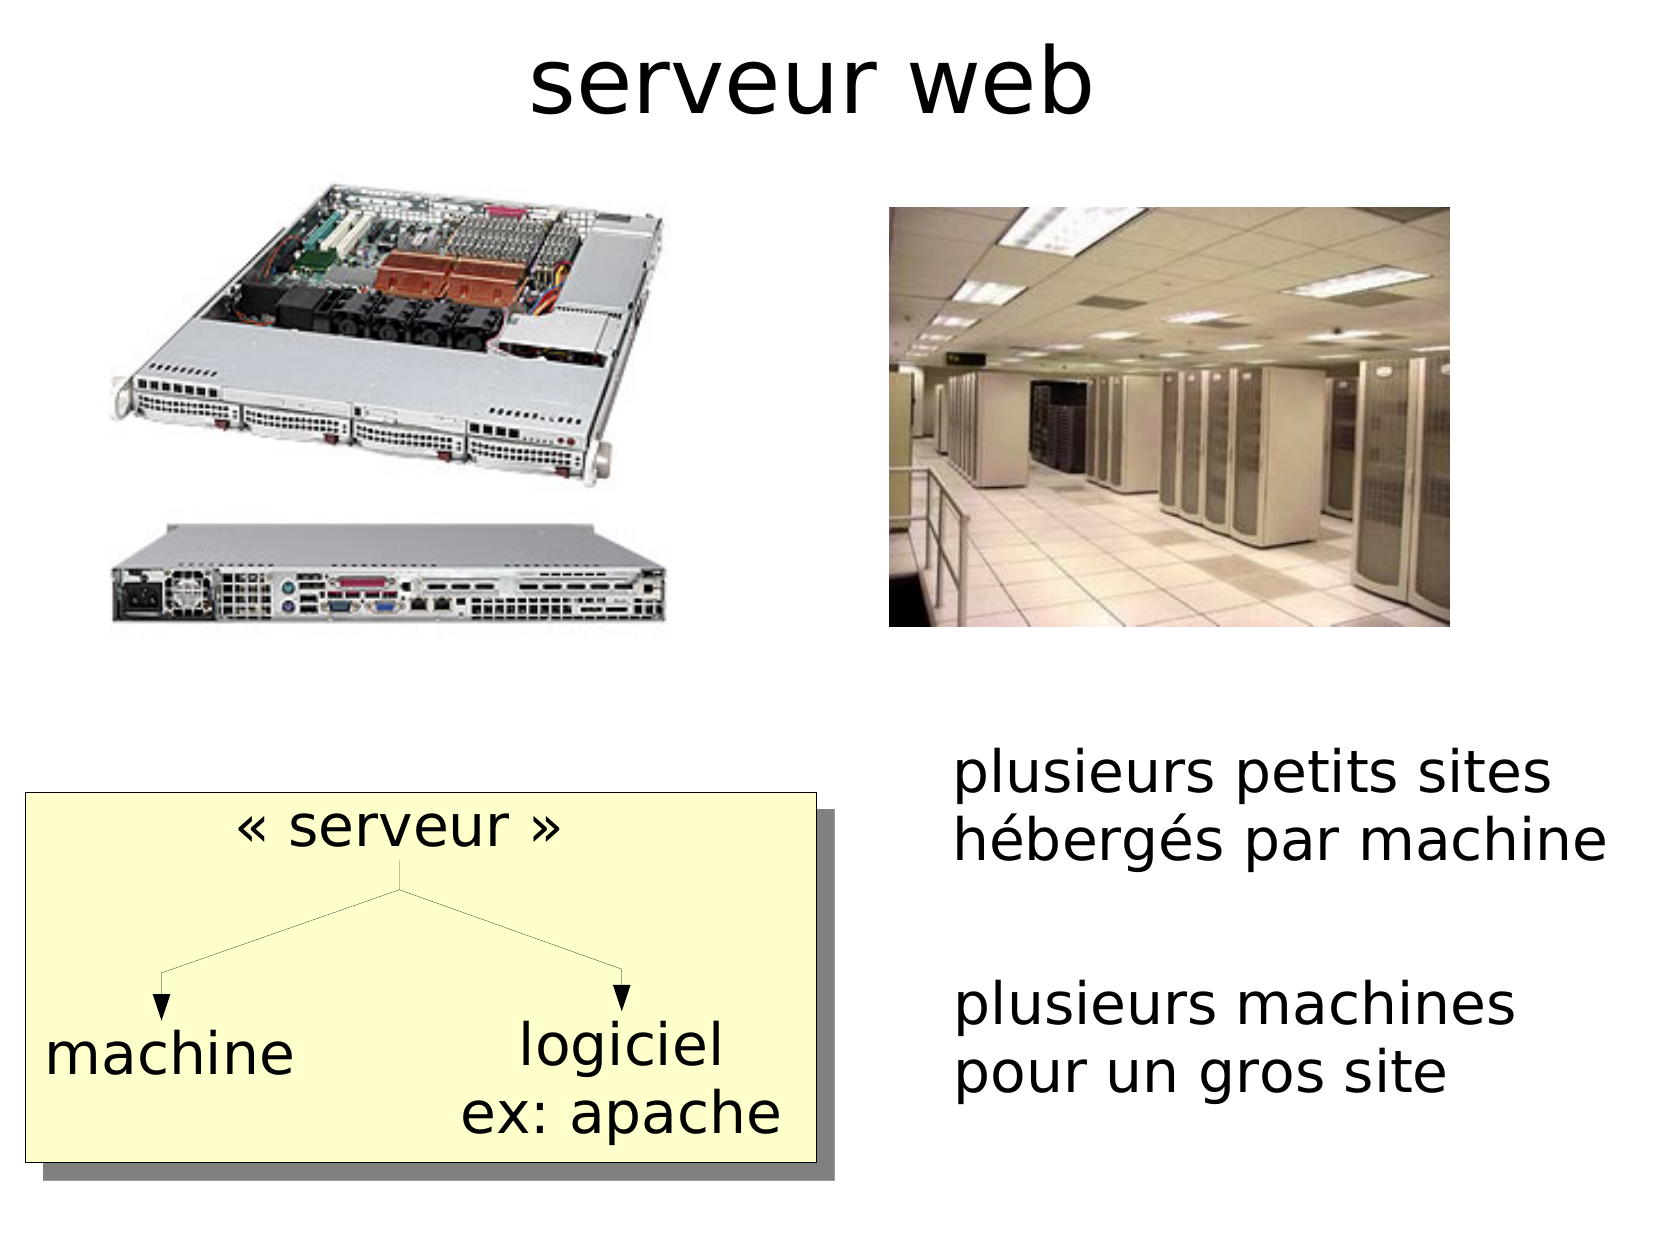

# serveur web
plusieurs petits sites
hébergés par machine
« serveur »
plusieurs machines pour un gros site
logiciel
ex: apache
 machine